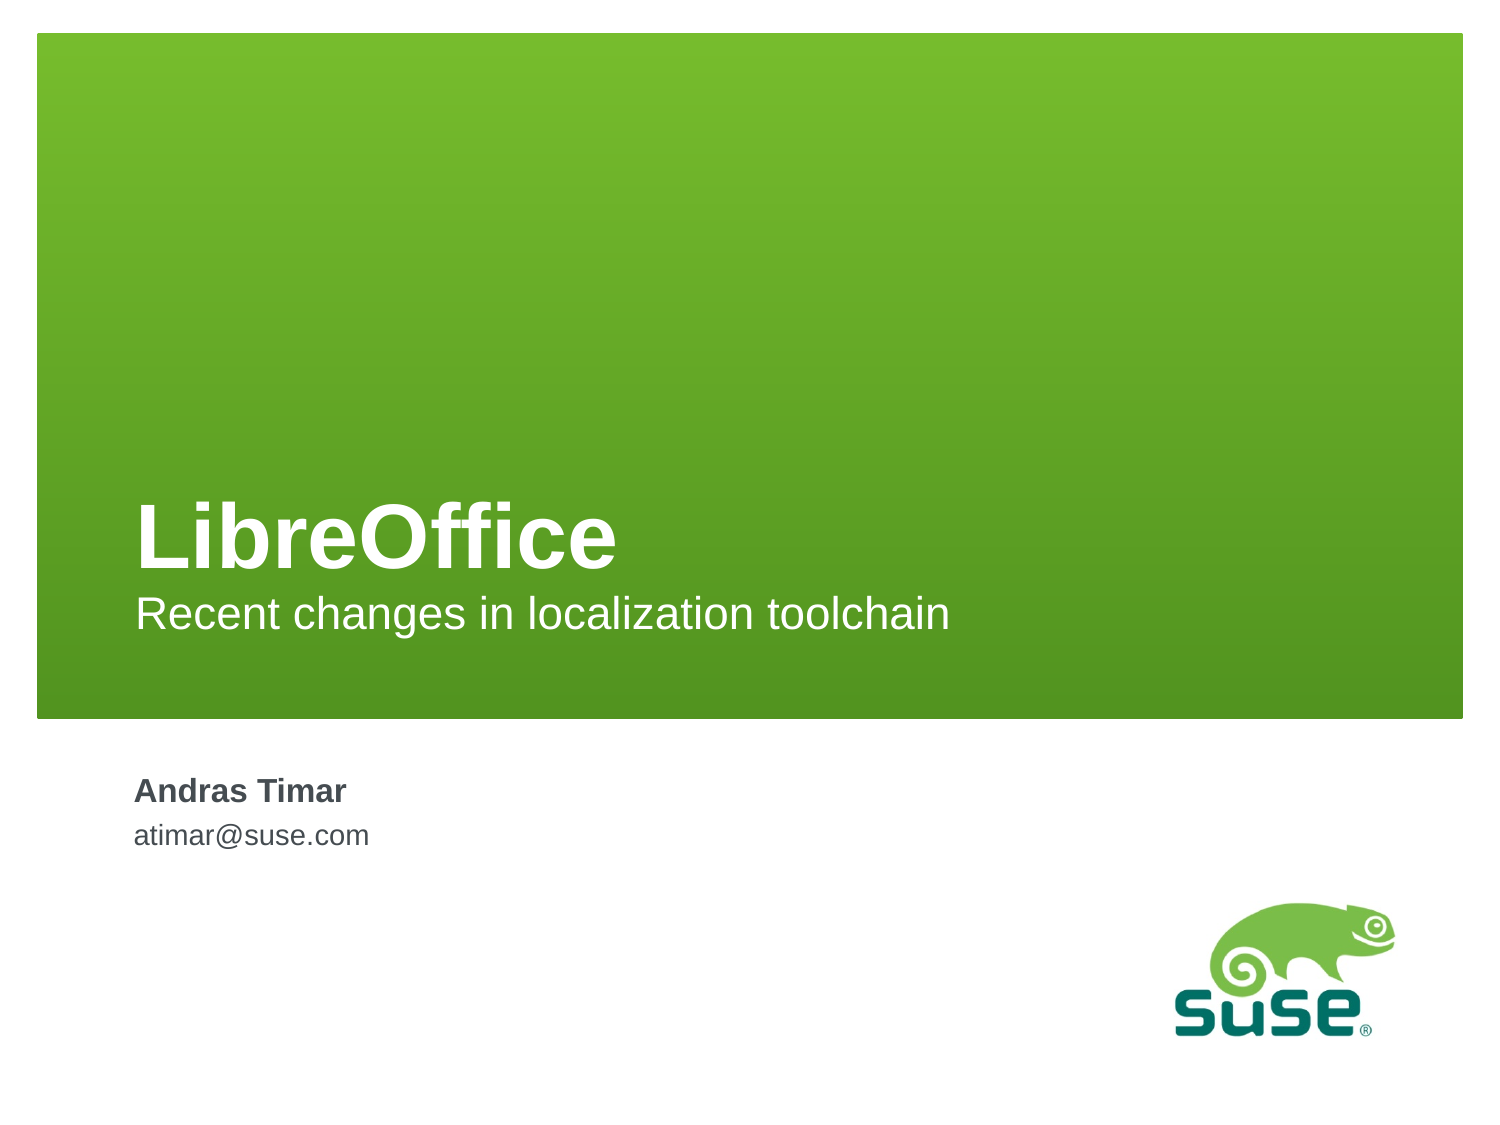

# LibreOffice Recent changes in localization toolchain
Andras Timar
atimar@suse.com